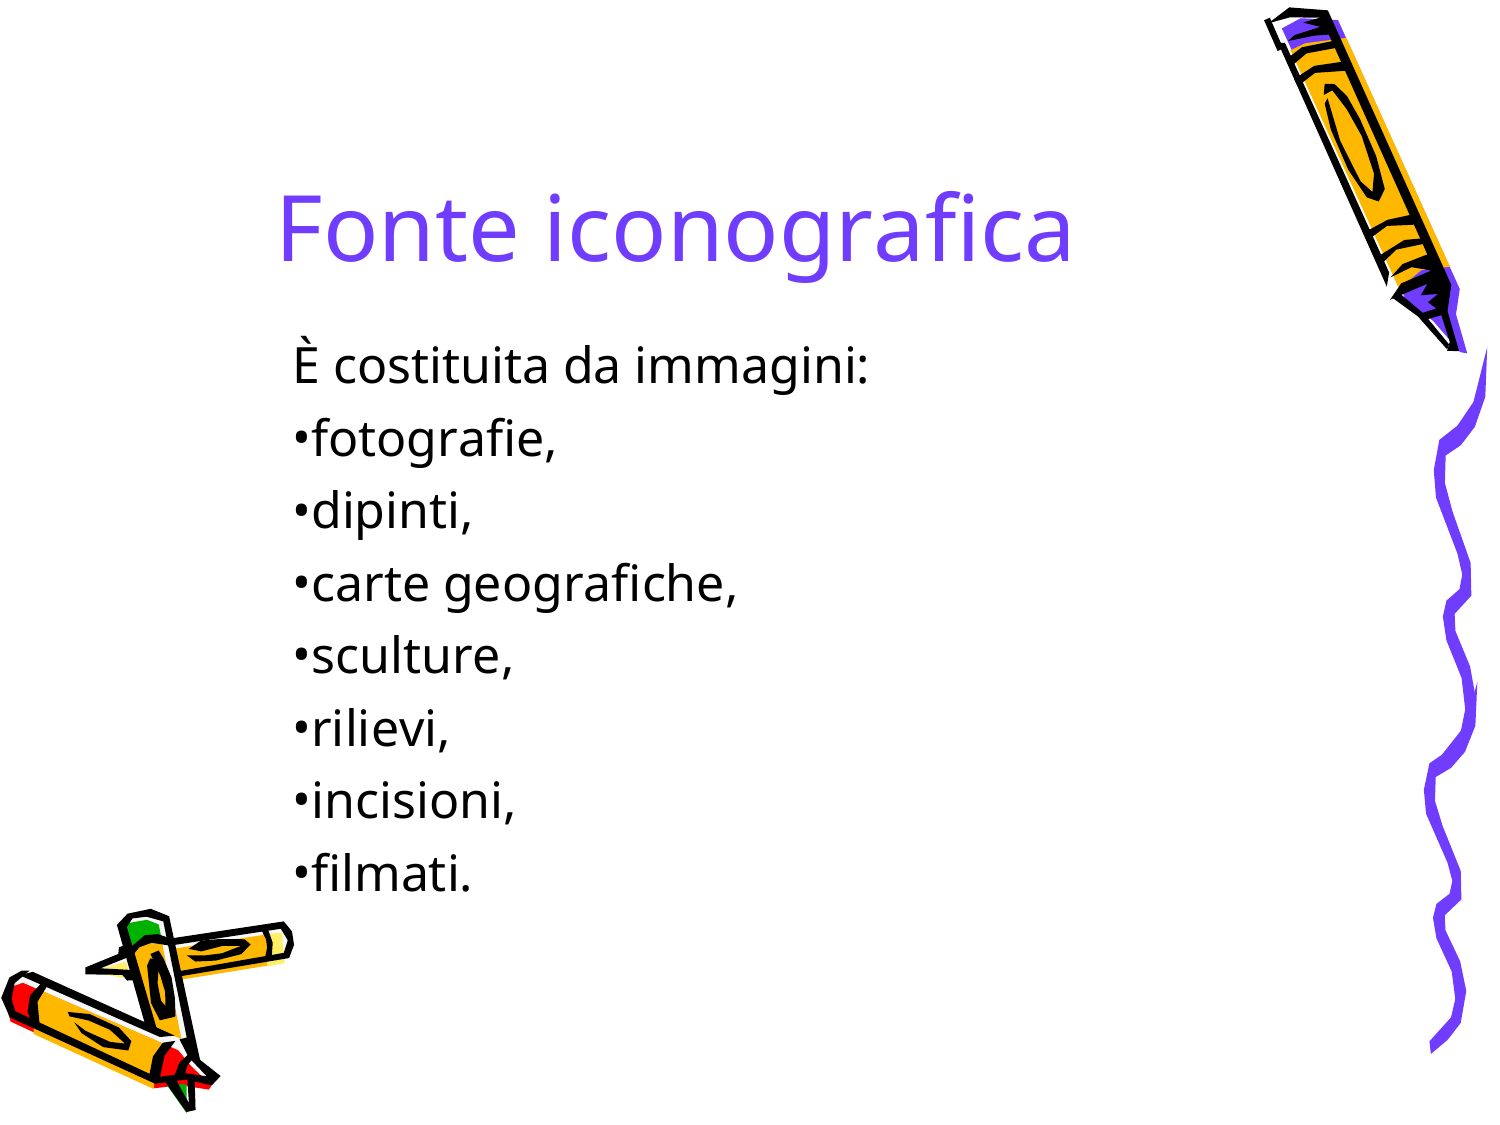

# Fonte iconografica
È costituita da immagini:
fotografie,
dipinti,
carte geografiche,
sculture,
rilievi,
incisioni,
filmati.